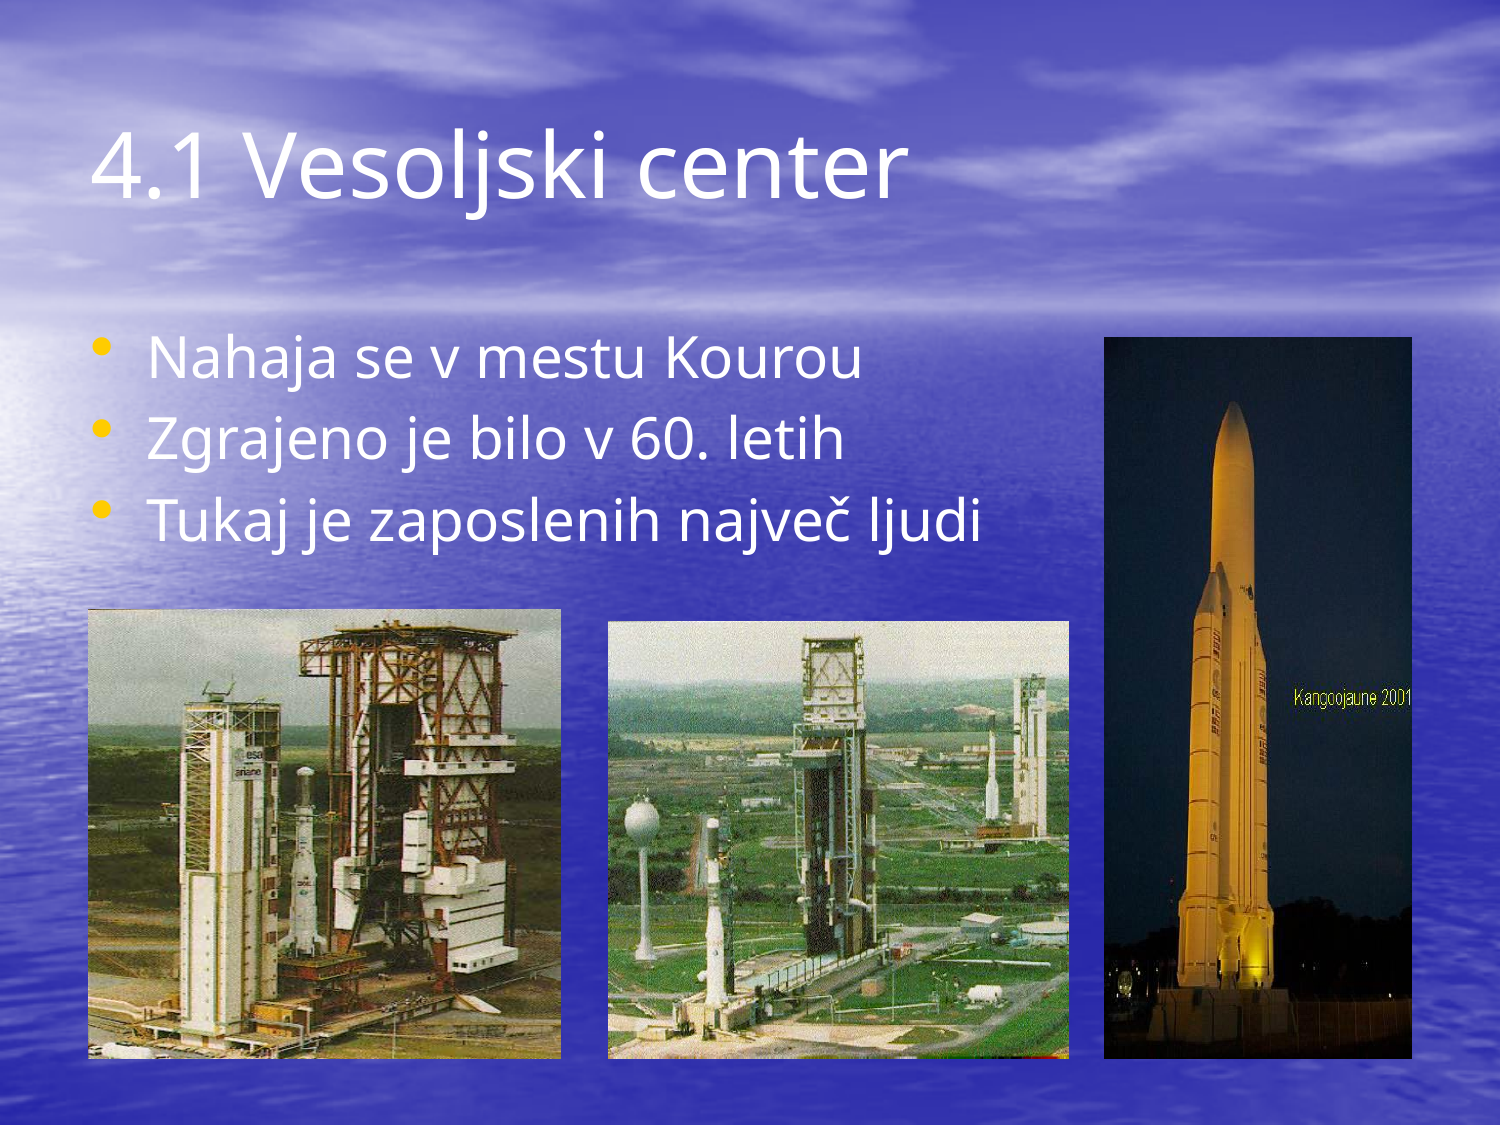

# 4.1 Vesoljski center
Nahaja se v mestu Kourou
Zgrajeno je bilo v 60. letih
Tukaj je zaposlenih največ ljudi